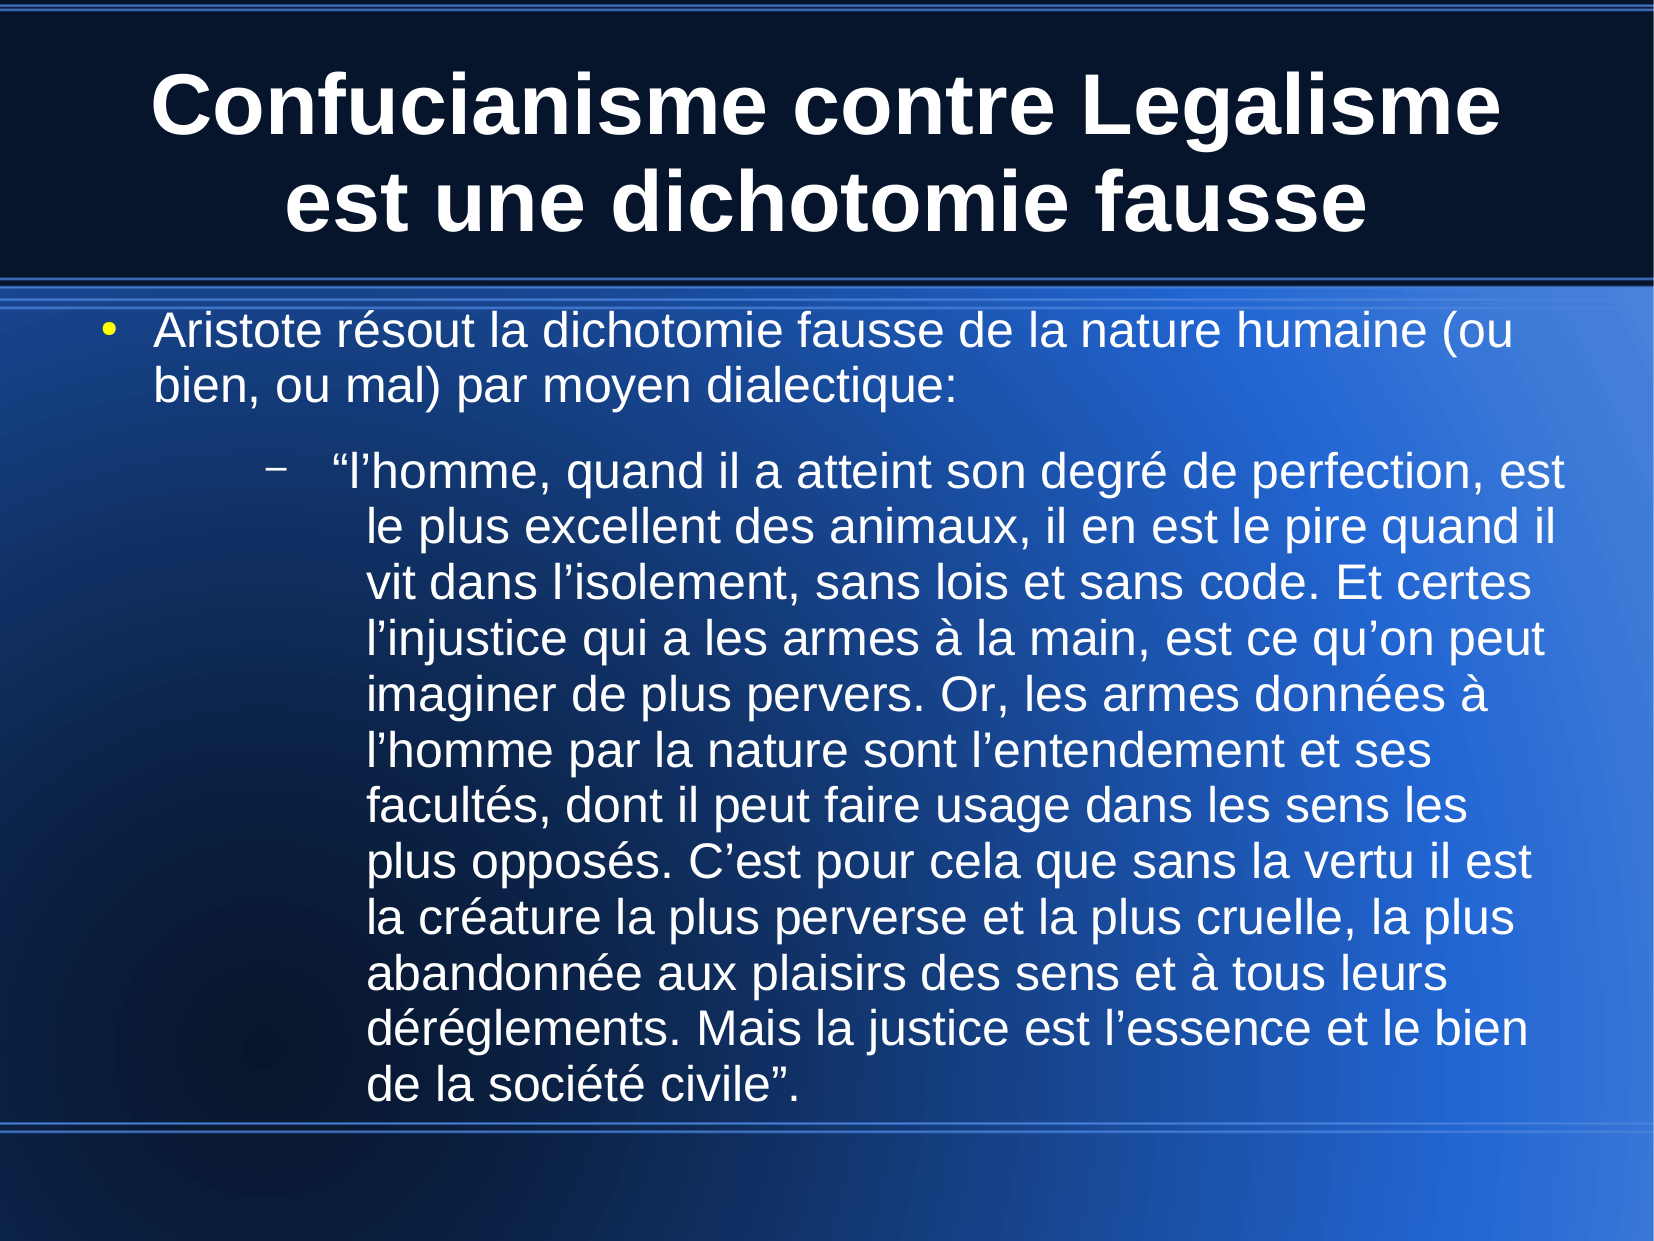

# Confucianisme contre Legalisme est une dichotomie fausse
Aristote résout la dichotomie fausse de la nature humaine (ou bien, ou mal) par moyen dialectique:
 “l’homme, quand il a atteint son degré de perfection, est le plus excellent des animaux, il en est le pire quand il vit dans l’isolement, sans lois et sans code. Et certes l’injustice qui a les armes à la main, est ce qu’on peut imaginer de plus pervers. Or, les armes données à l’homme par la nature sont l’entendement et ses facultés, dont il peut faire usage dans les sens les plus opposés. C’est pour cela que sans la vertu il est la créature la plus perverse et la plus cruelle, la plus abandonnée aux plaisirs des sens et à tous leurs déréglements. Mais la justice est l’essence et le bien de la société civile”.